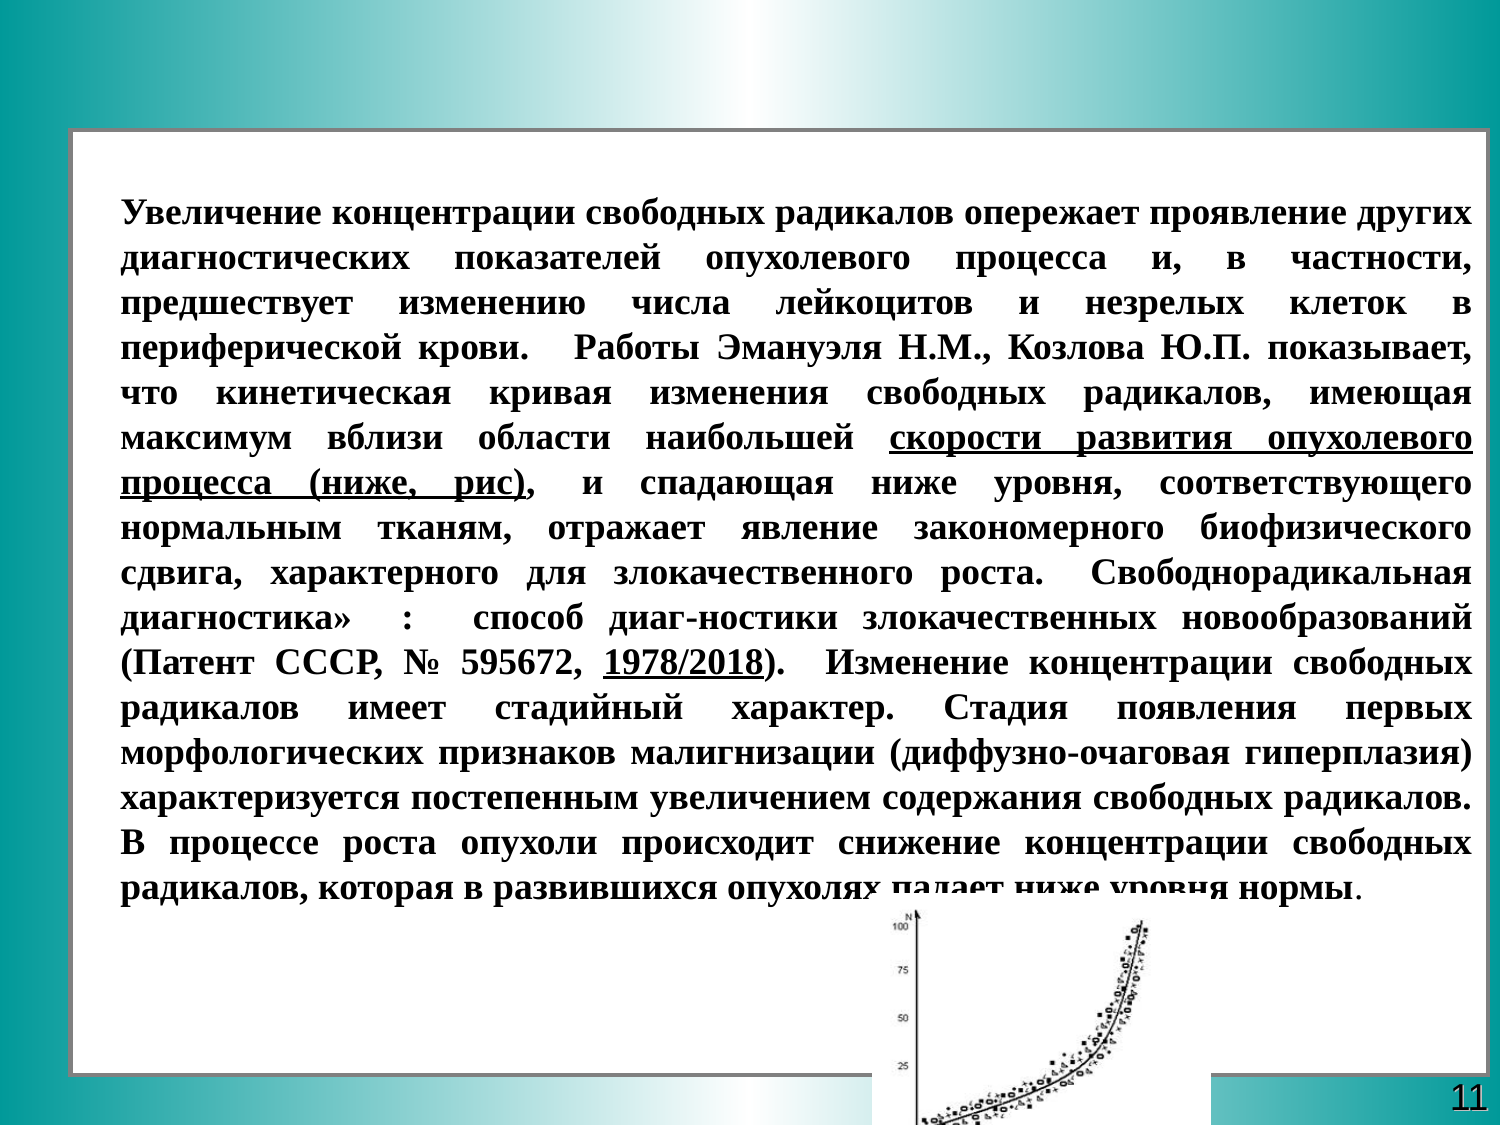

Увеличение концентрации свободных радикалов опережает проявление других диагностических показателей опухолевого процесса и, в частности, предшествует изменению числа лейкоцитов и незрелых клеток в периферической крови.    Работы Эмануэля Н.М., Козлова Ю.П. показывает, что кинетическая кривая изменения свободных радикалов, имеющая максимум вблизи области наибольшей скорости развития опухолевого процесса (ниже, рис),  и спадающая ниже уровня, соответствующего нормальным тканям, отражает явление закономерного биофизического сдвига, характерного для злокачественного роста.   Свободнорадикальная диагностика» :  способ диаг-ностики злокачественных новообразований (Патент СССР, № 595672, 1978/2018). Изменение концентрации свободных радикалов имеет стадийный характер. Стадия появления первых морфологических признаков малигнизации (диффузно-очаговая гиперплазия) характеризуется постепенным увеличением содержания свободных радикалов. В процессе роста опухоли происходит снижение концентрации свободных радикалов, которая в развившихся опухолях падает ниже уровня нормы.
#